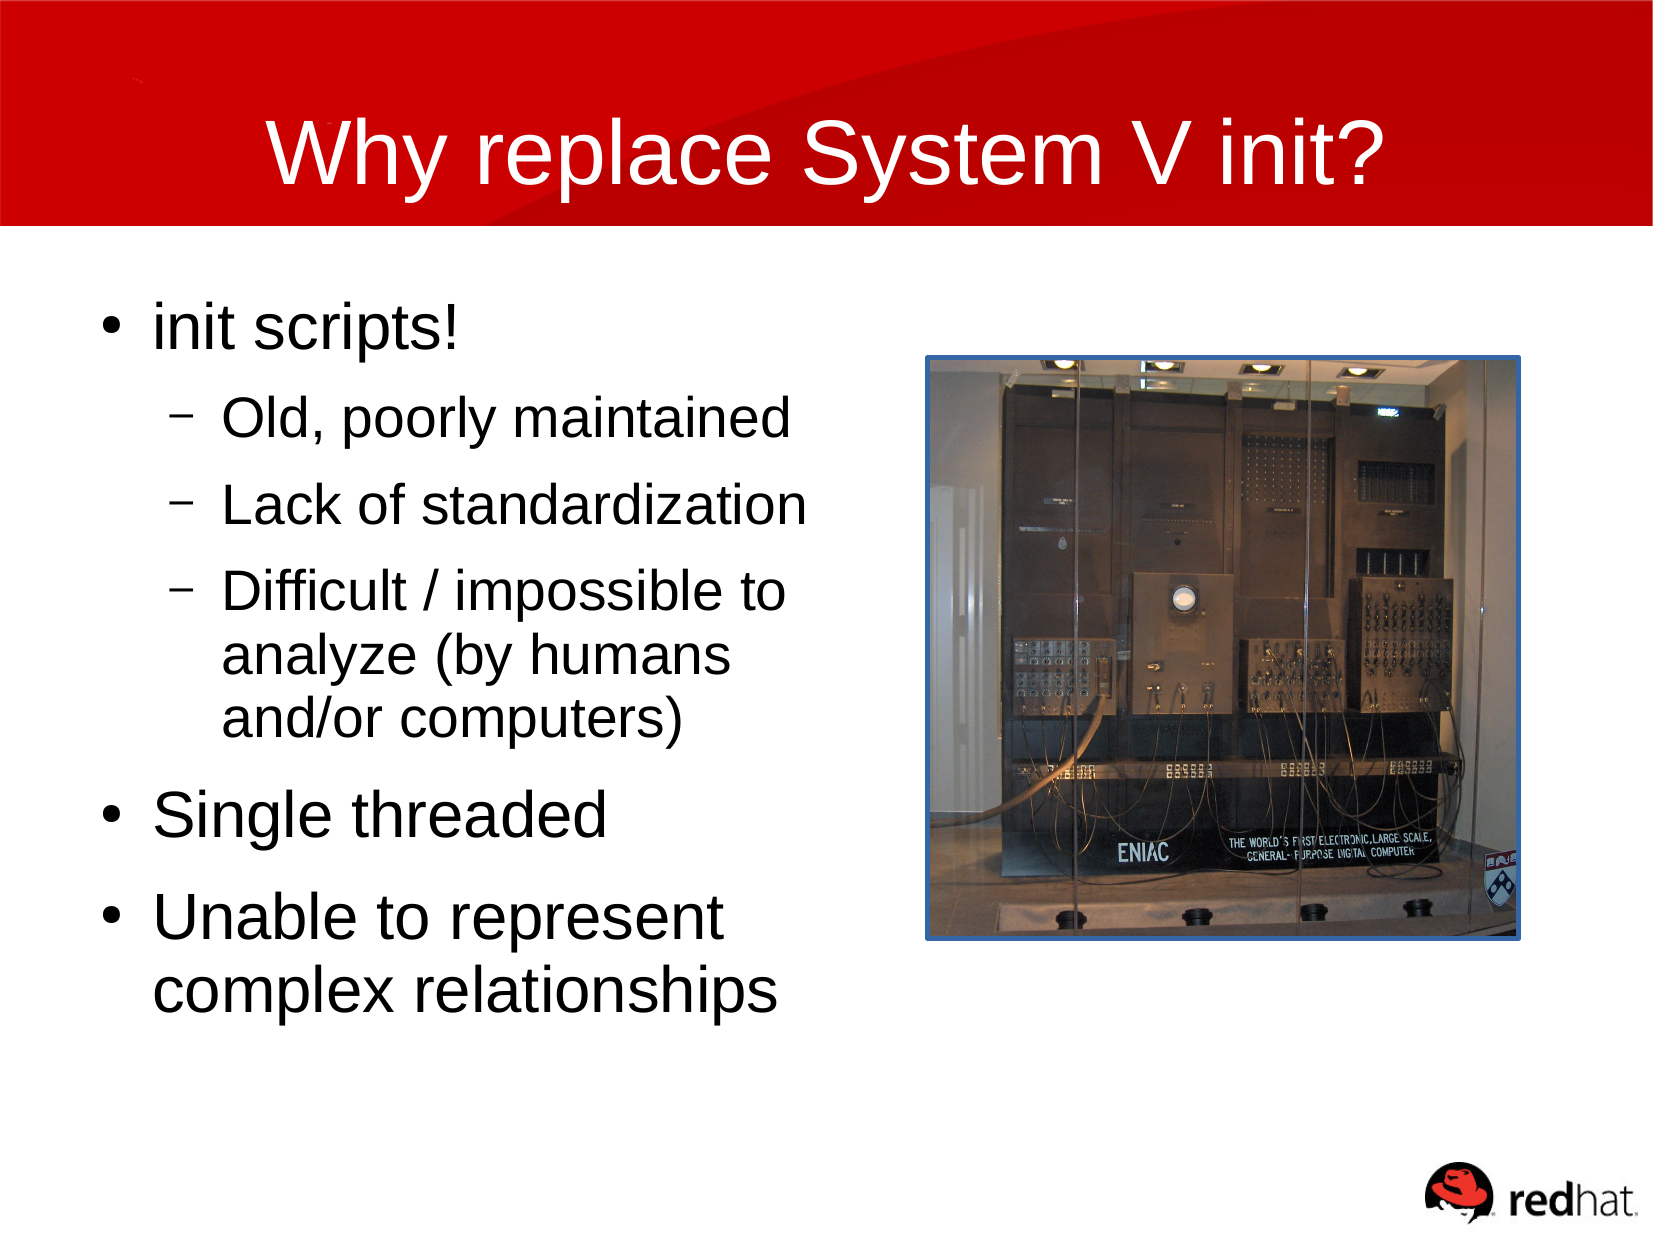

# Why replace System V init?
init scripts!
Old, poorly maintained
Lack of standardization
Difficult / impossible to analyze (by humans and/or computers)
Single threaded
Unable to represent complex relationships